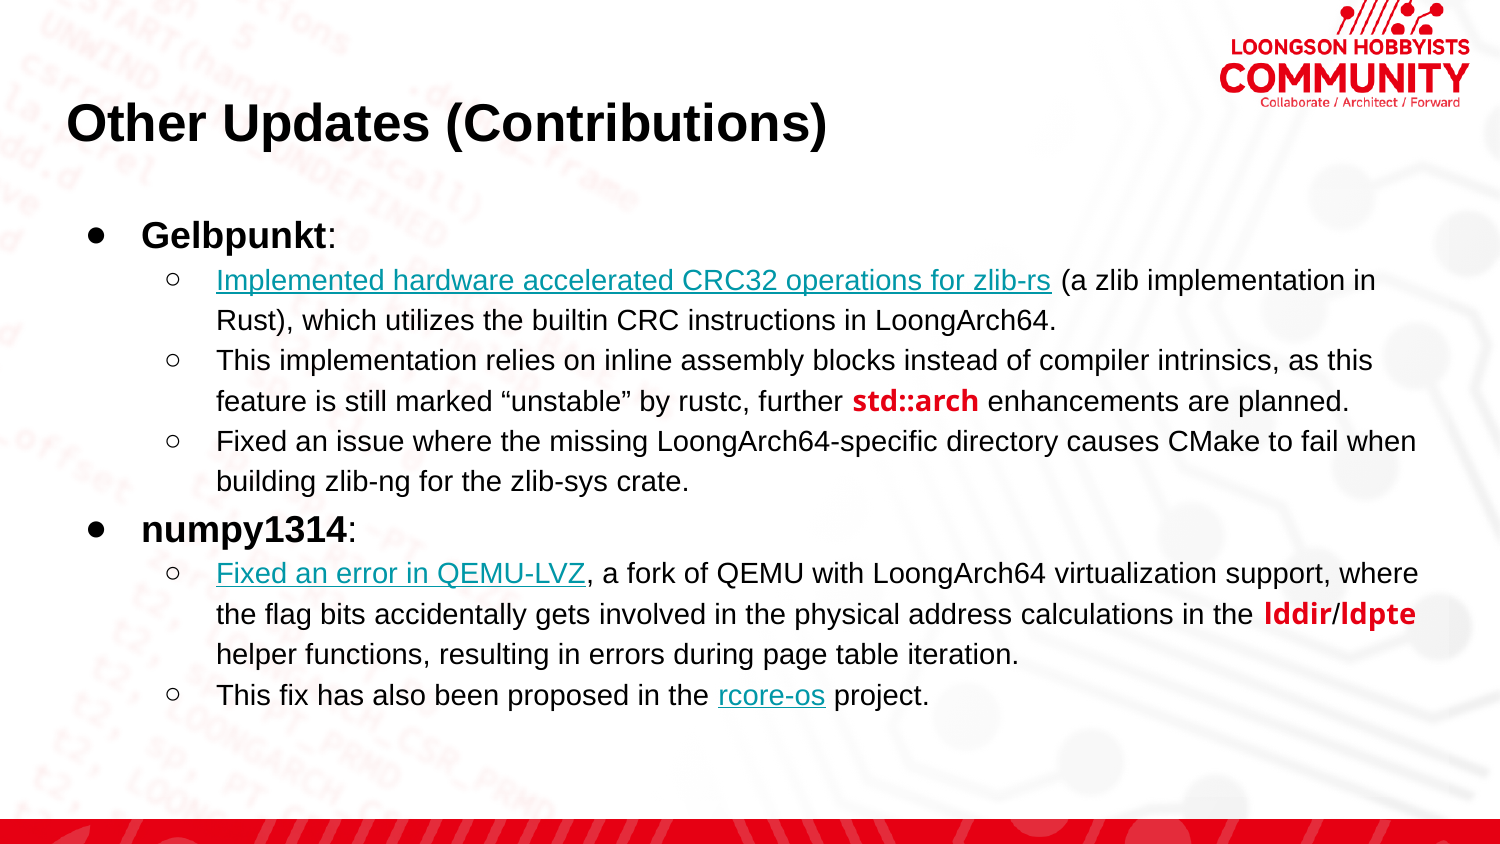

# Other Updates (Contributions)
Gelbpunkt:
Implemented hardware accelerated CRC32 operations for zlib-rs (a zlib implementation in Rust), which utilizes the builtin CRC instructions in LoongArch64.
This implementation relies on inline assembly blocks instead of compiler intrinsics, as this feature is still marked “unstable” by rustc, further std::arch enhancements are planned.
Fixed an issue where the missing LoongArch64-specific directory causes CMake to fail when building zlib-ng for the zlib-sys crate.
numpy1314:
Fixed an error in QEMU-LVZ, a fork of QEMU with LoongArch64 virtualization support, where the flag bits accidentally gets involved in the physical address calculations in the lddir/ldpte helper functions, resulting in errors during page table iteration.
This fix has also been proposed in the rcore-os project.